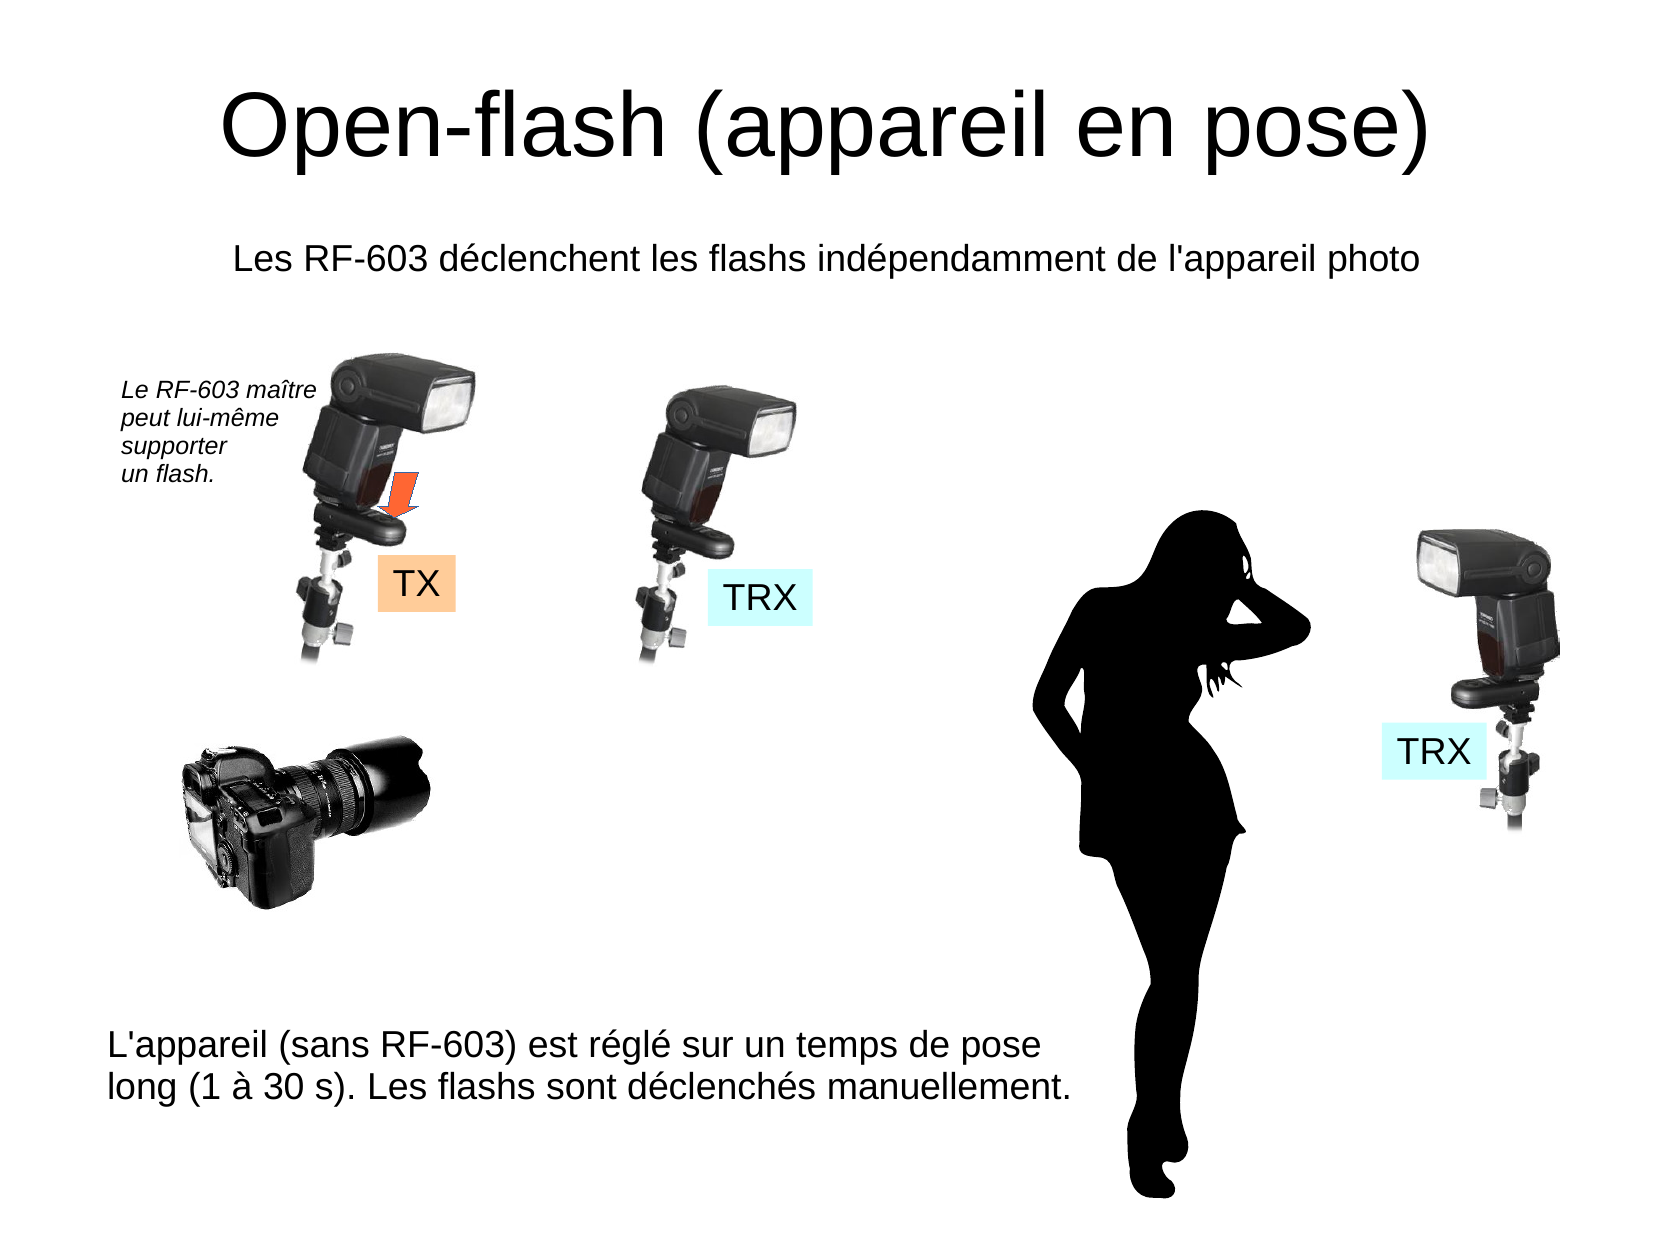

# Open-flash (appareil en pose)
Les RF-603 déclenchent les flashs indépendamment de l'appareil photo
Le RF-603 maître
peut lui-même
supporter
un flash.
TX
TRX
TRX
L'appareil (sans RF-603) est réglé sur un temps de pose
long (1 à 30 s). Les flashs sont déclenchés manuellement.